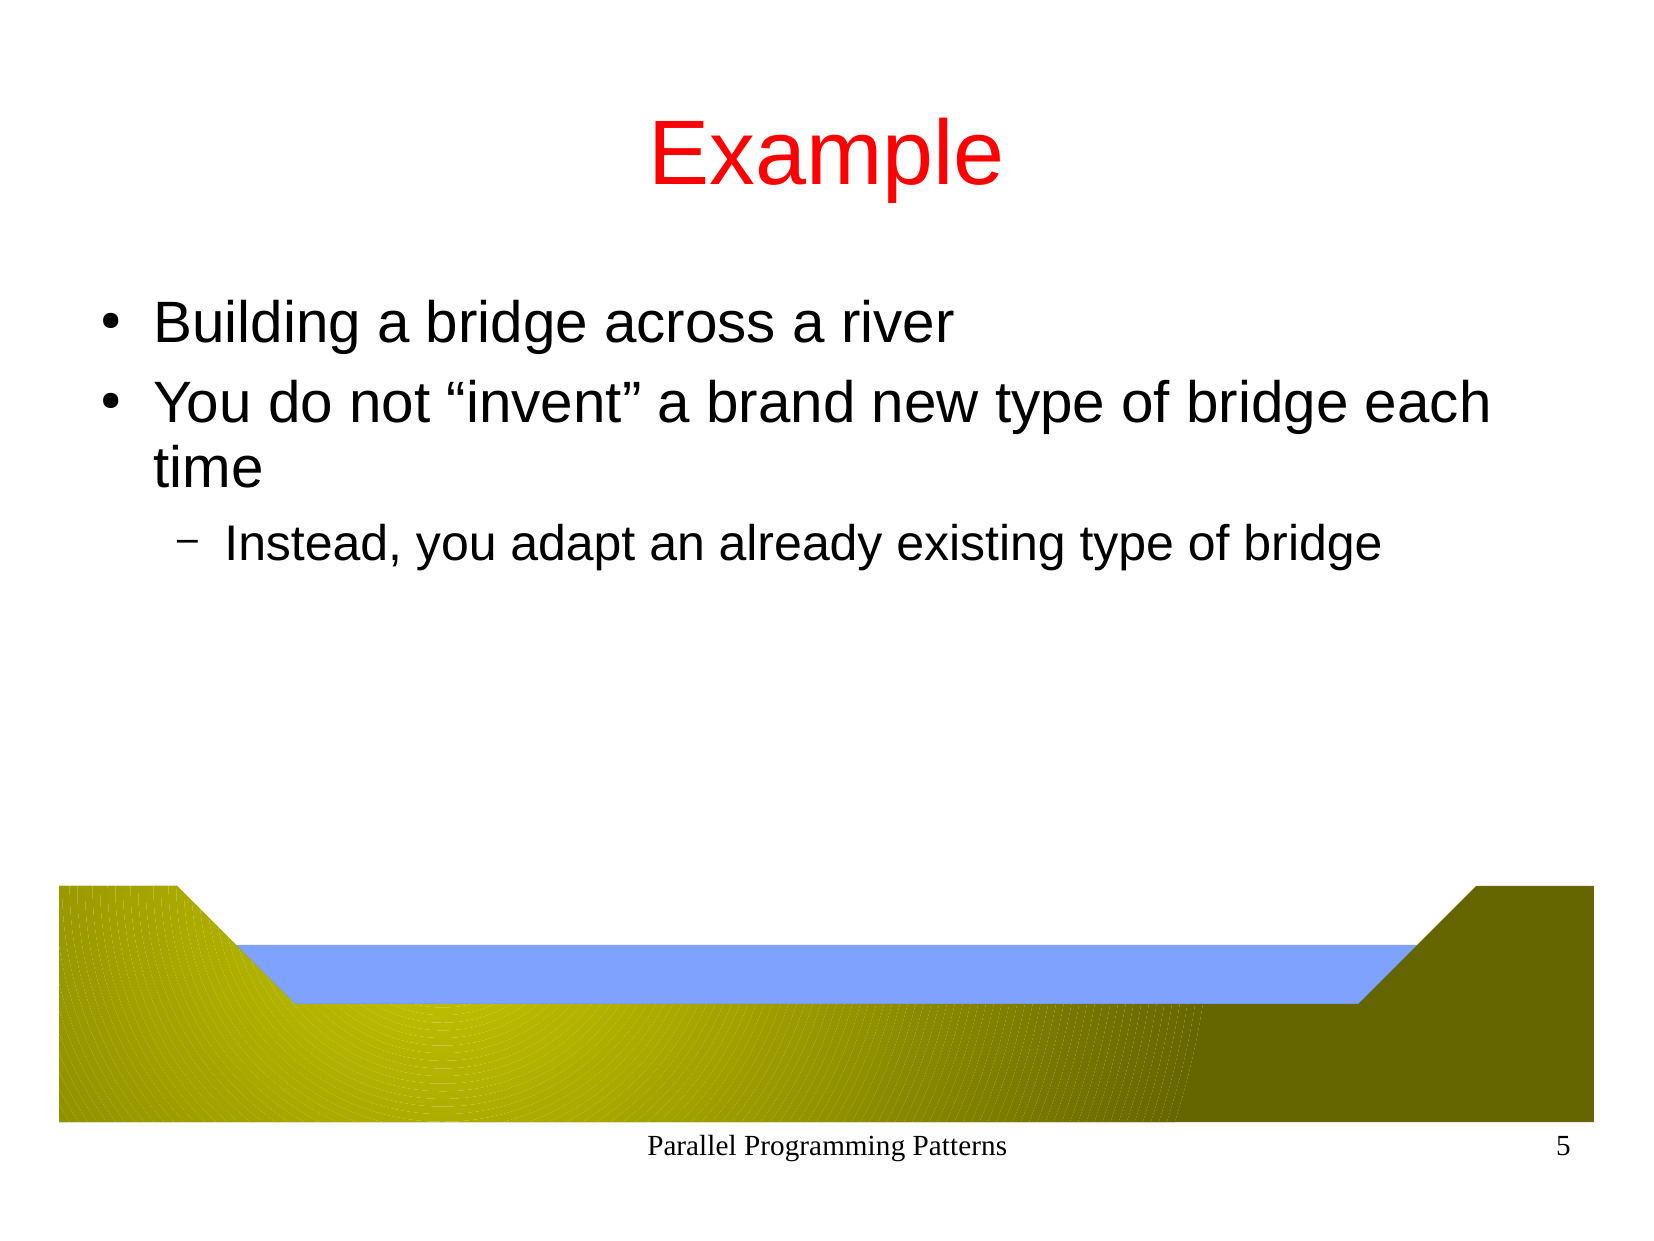

# Example
Building a bridge across a river
You do not “invent” a brand new type of bridge each time
Instead, you adapt an already existing type of bridge
Parallel Programming Patterns
5